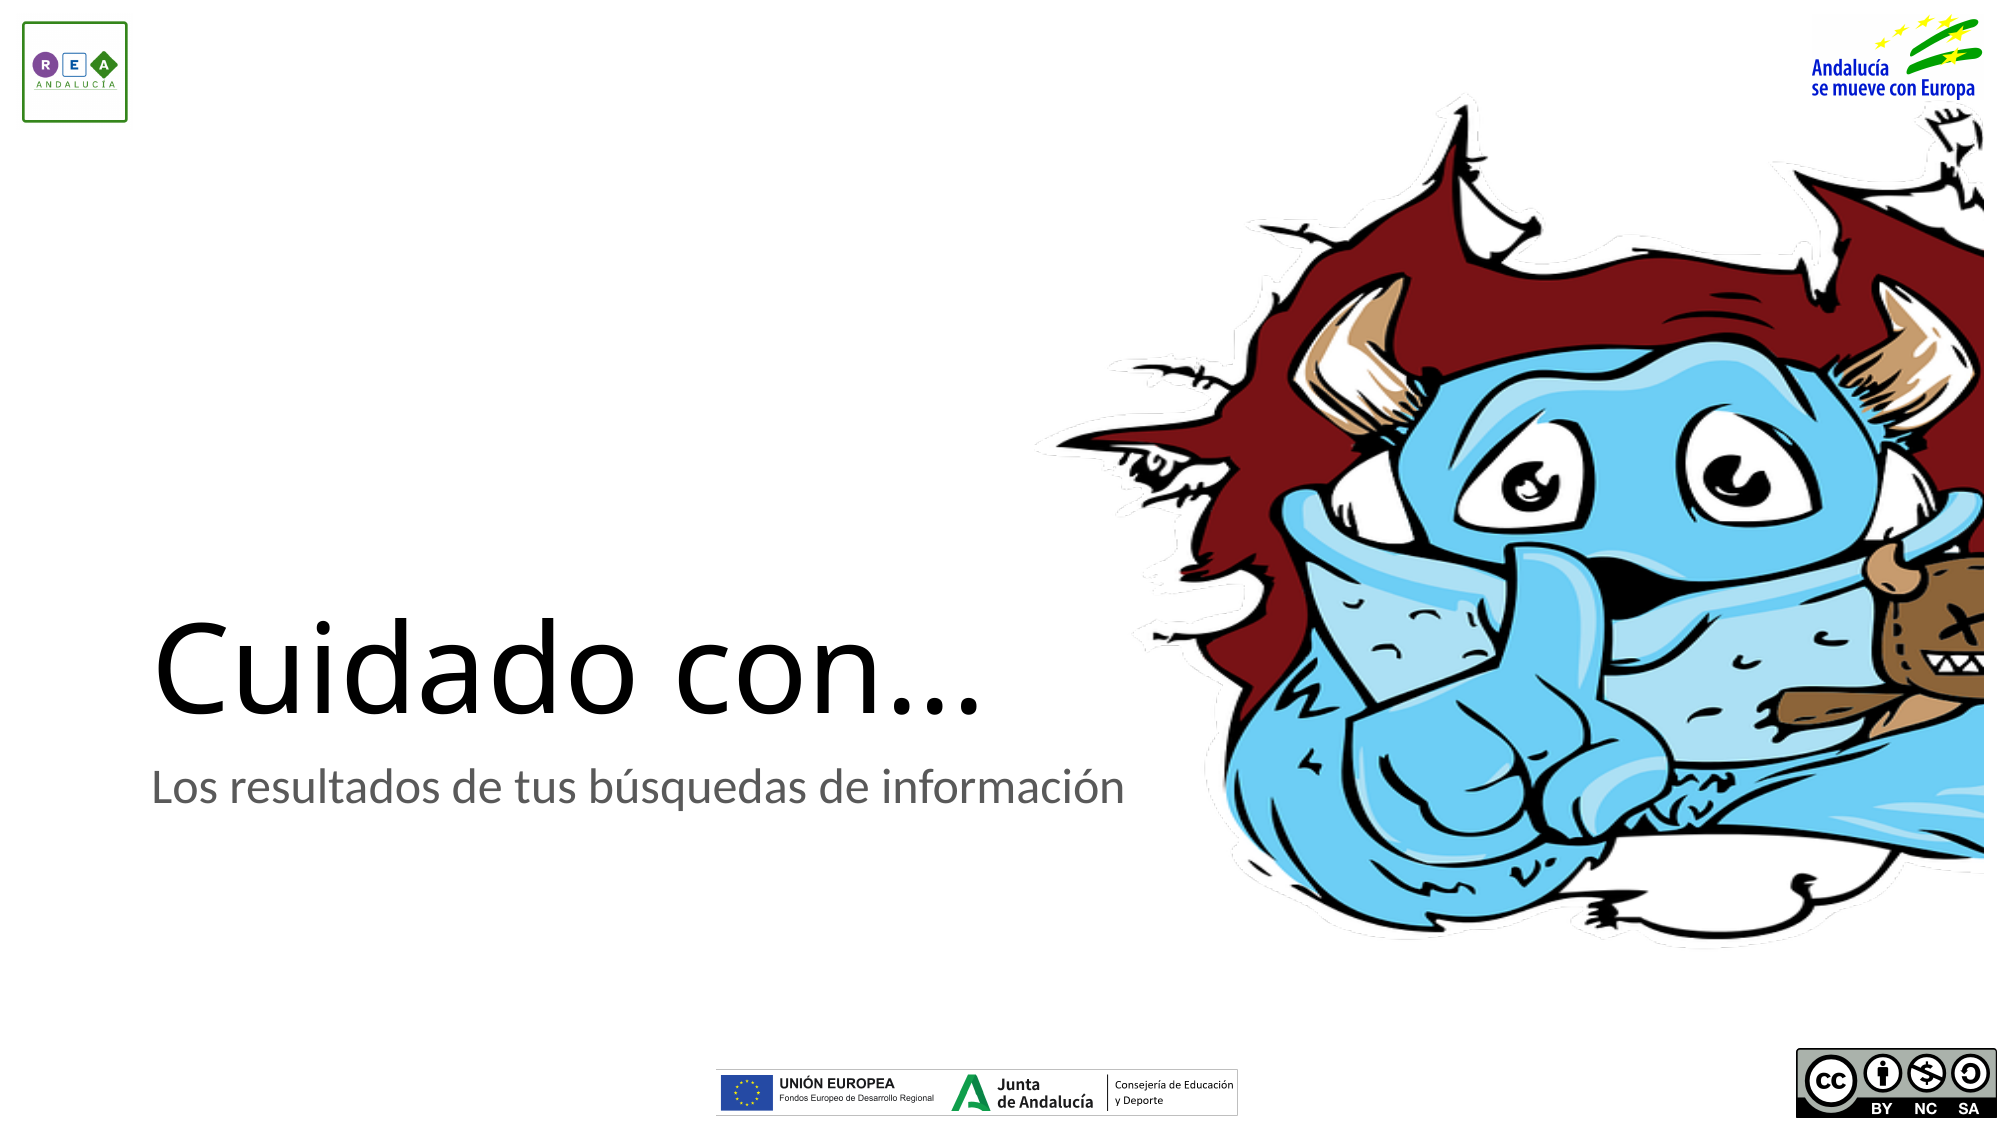

# Cuidado con...
Los resultados de tus búsquedas de información